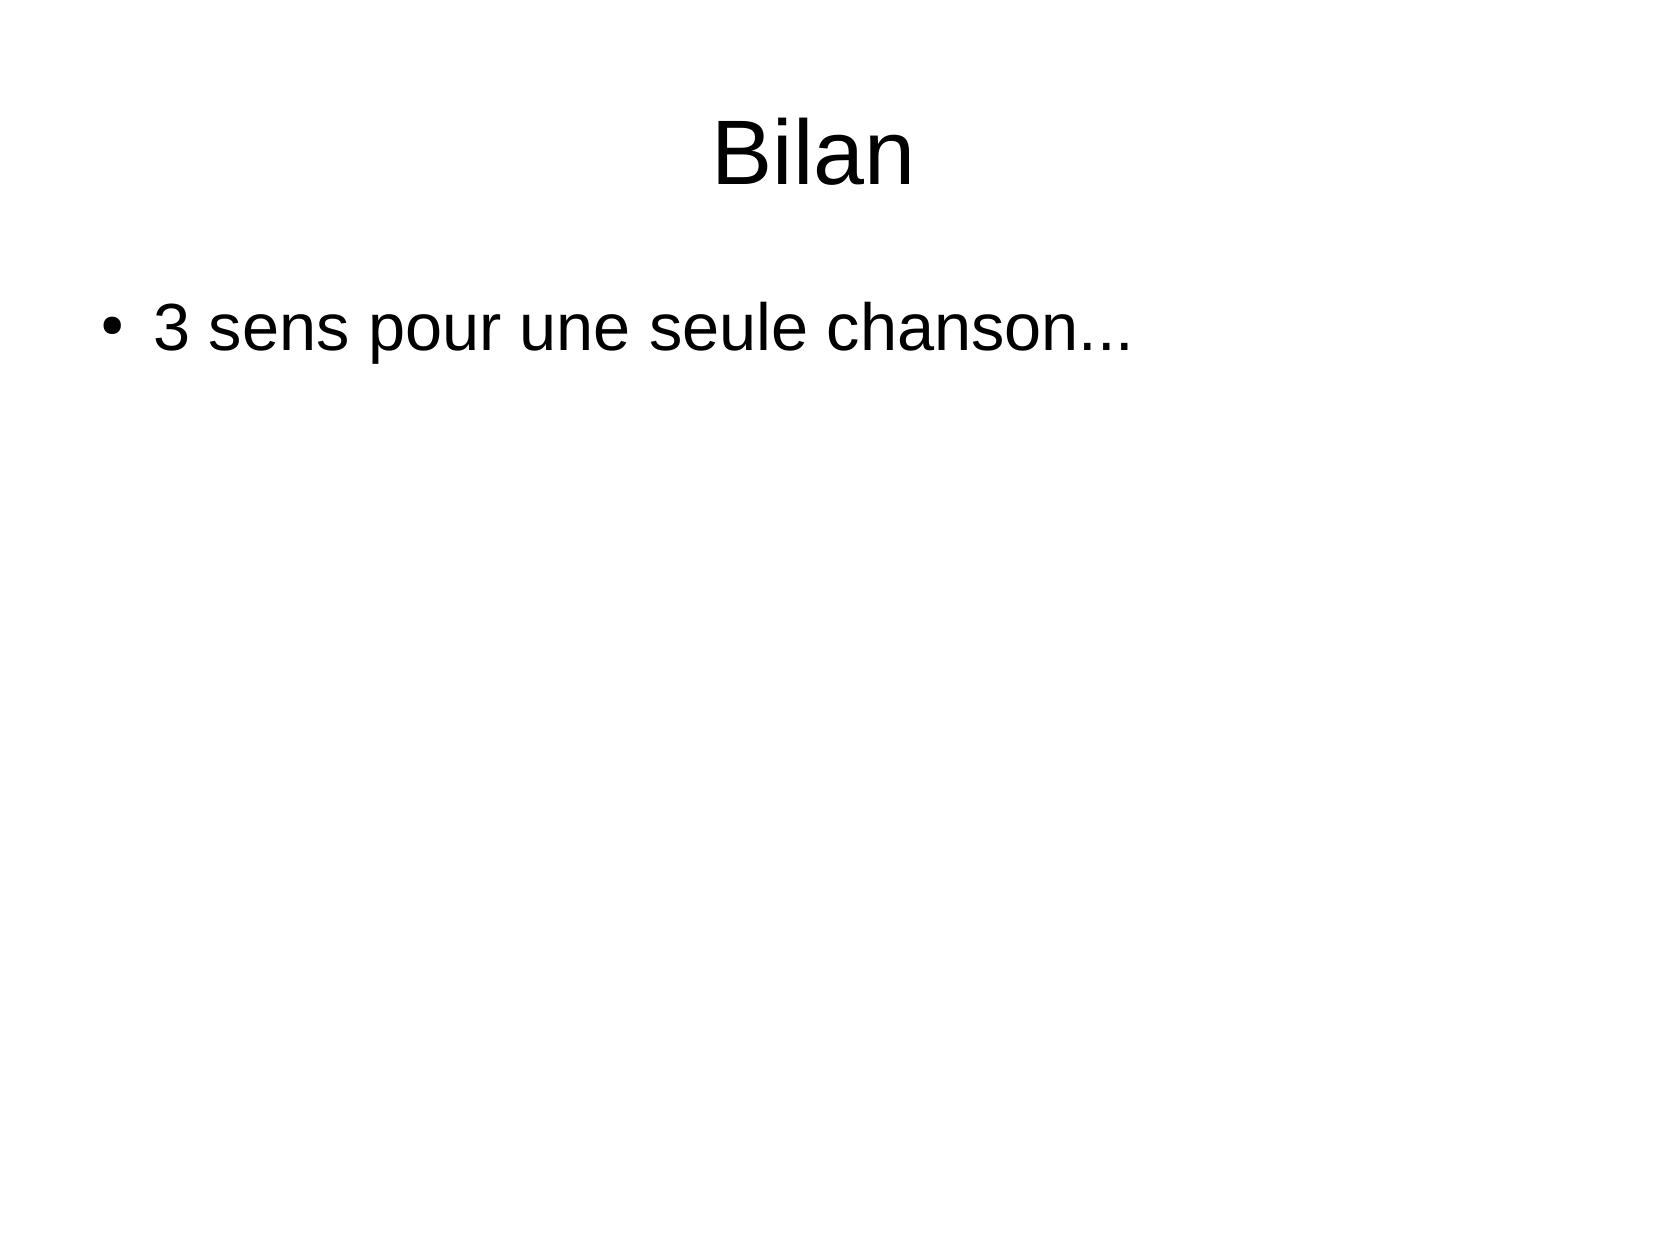

# Bilan
3 sens pour une seule chanson...